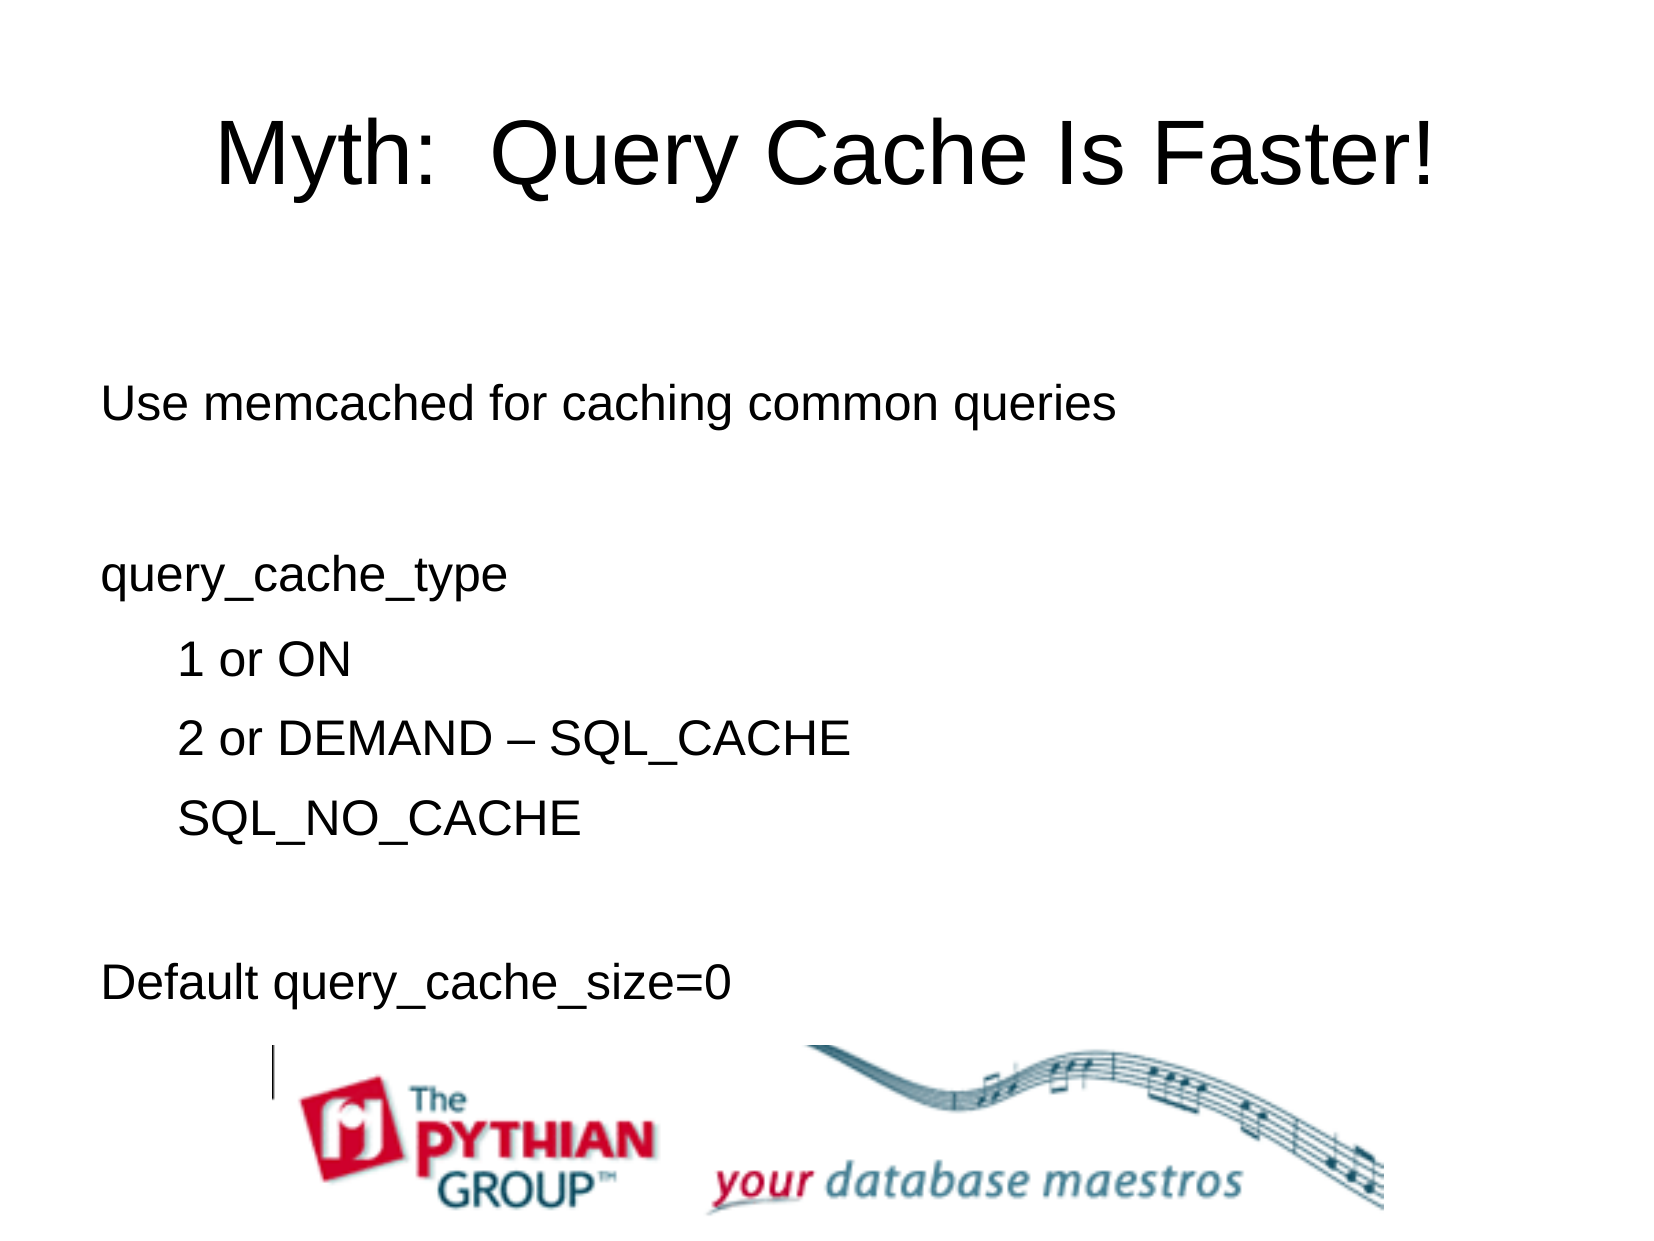

# Myth: Query Cache Is Faster!
Use memcached for caching common queries
query_cache_type
1 or ON
2 or DEMAND – SQL_CACHE
SQL_NO_CACHE
Default query_cache_size=0